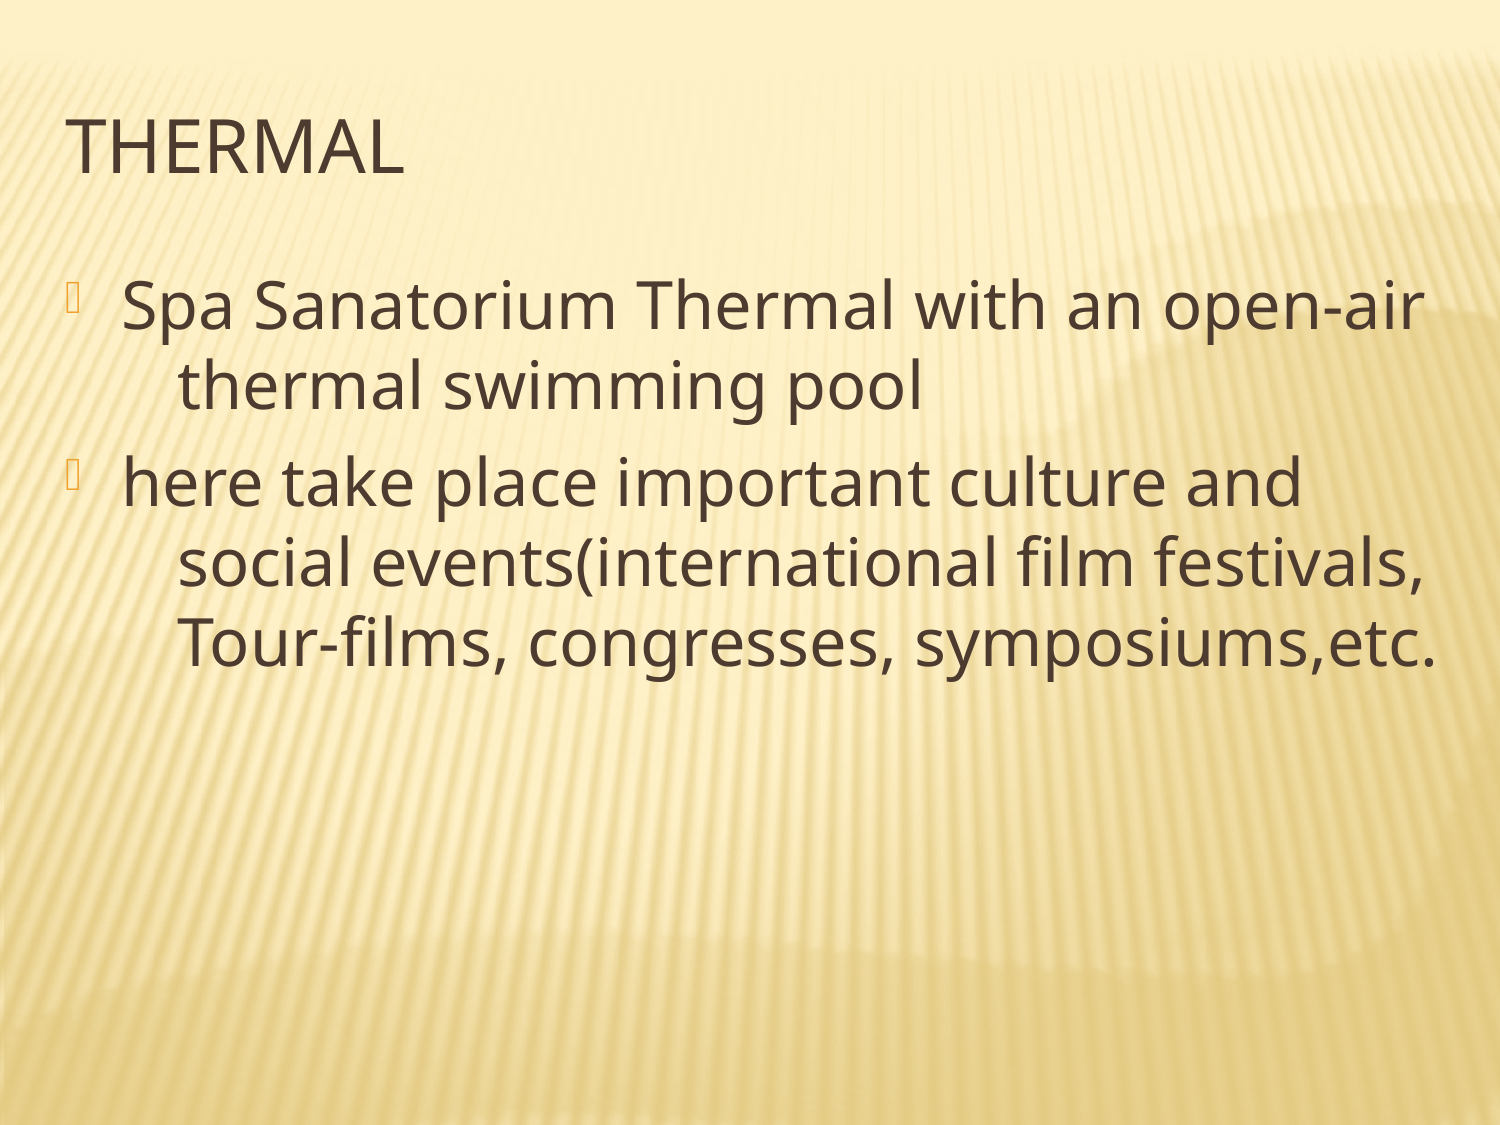

# Thermal
Spa Sanatorium Thermal with an open-air thermal swimming pool
here take place important culture and social events(international film festivals, Tour-films, congresses, symposiums,etc.